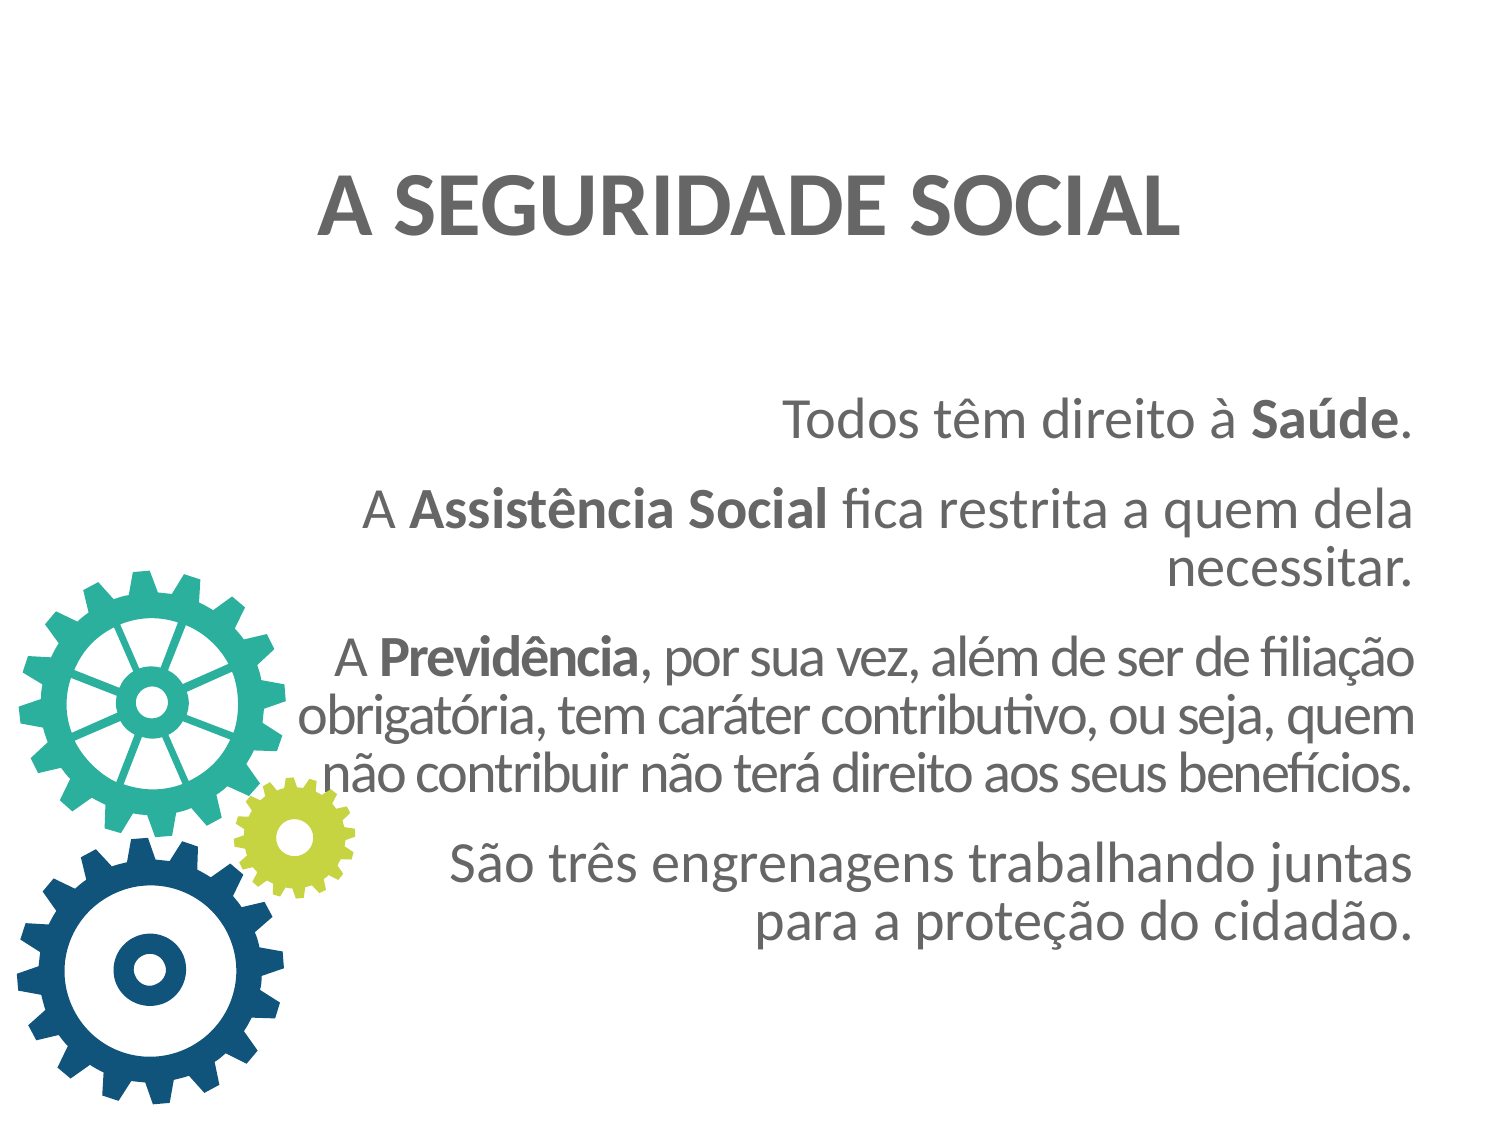

# A SEGURIDADE SOCIAL
Todos têm direito à Saúde.
A Assistência Social fica restrita a quem dela necessitar.
A Previdência, por sua vez, além de ser de filiação obrigatória, tem caráter contributivo, ou seja, quem não contribuir não terá direito aos seus benefícios.
São três engrenagens trabalhando juntas
para a proteção do cidadão.